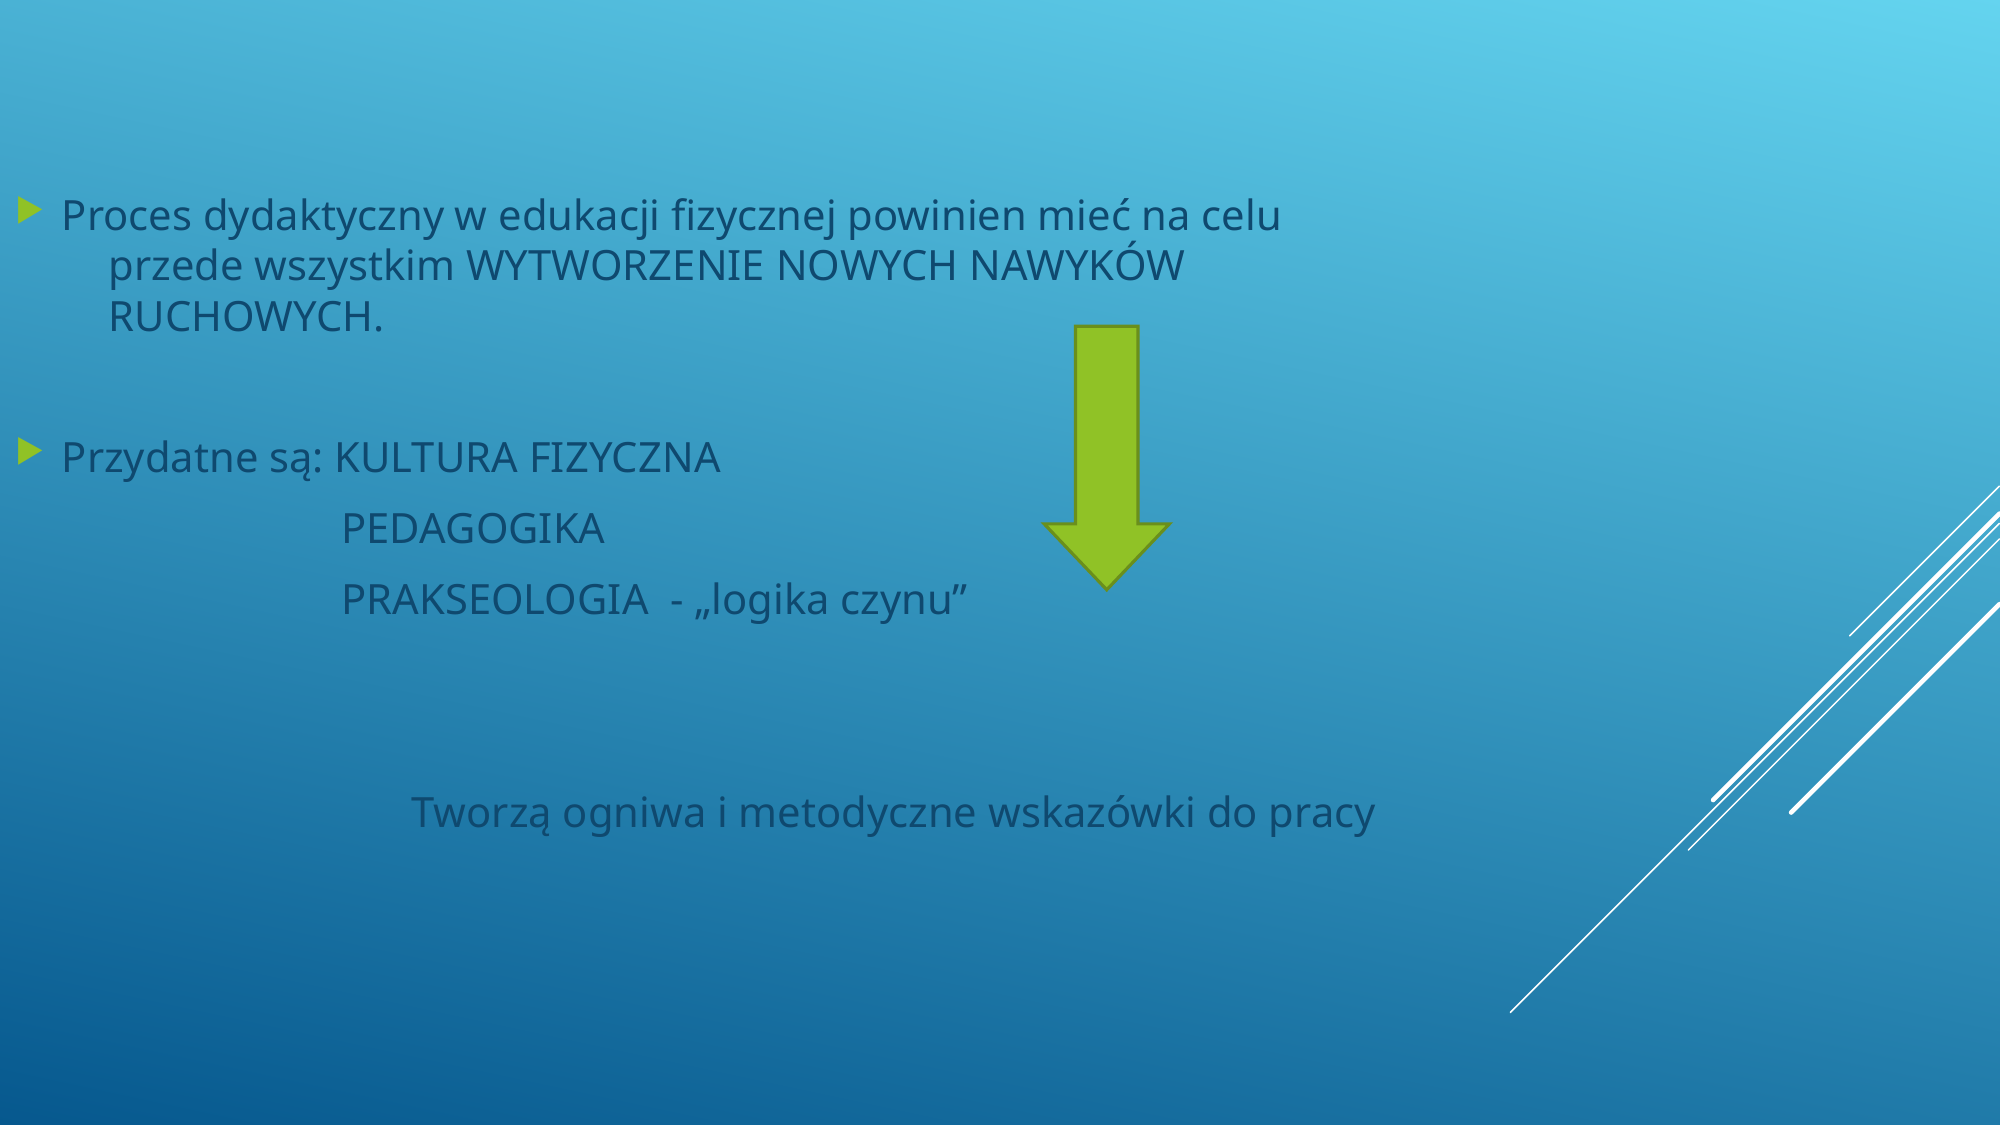

# Proces dydaktyczny w edukacji fizycznej powinien mieć na celu przede wszystkim WYTWORZENIE NOWYCH NAWYKÓW RUCHOWYCH.
Przydatne są: KULTURA FIZYCZNA
 PEDAGOGIKA
 PRAKSEOLOGIA - „logika czynu”
Tworzą ogniwa i metodyczne wskazówki do pracy